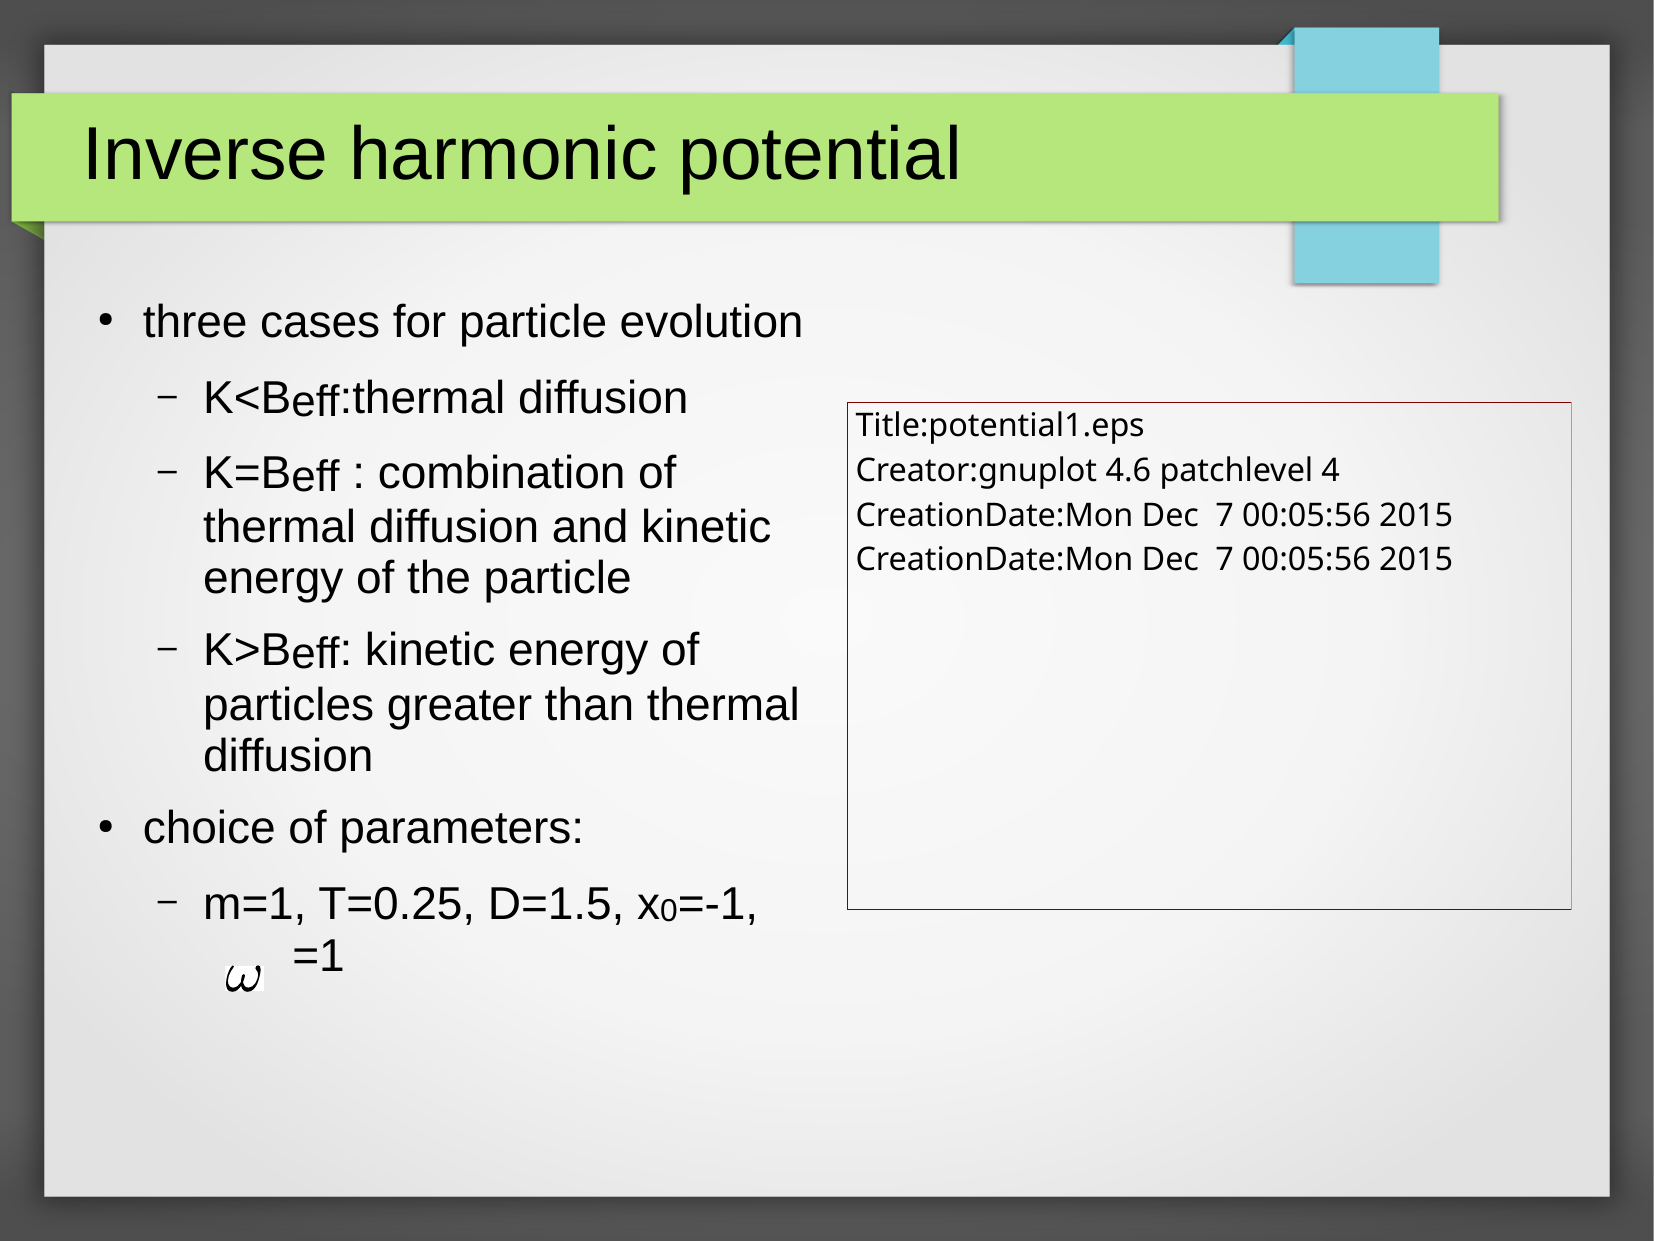

# Inverse harmonic potential
three cases for particle evolution
K<Beff:thermal diffusion
K=Beff : combination of thermal diffusion and kinetic energy of the particle
K>Beff: kinetic energy of particles greater than thermal diffusion
choice of parameters:
m=1, T=0.25, D=1.5, x0=-1, =1